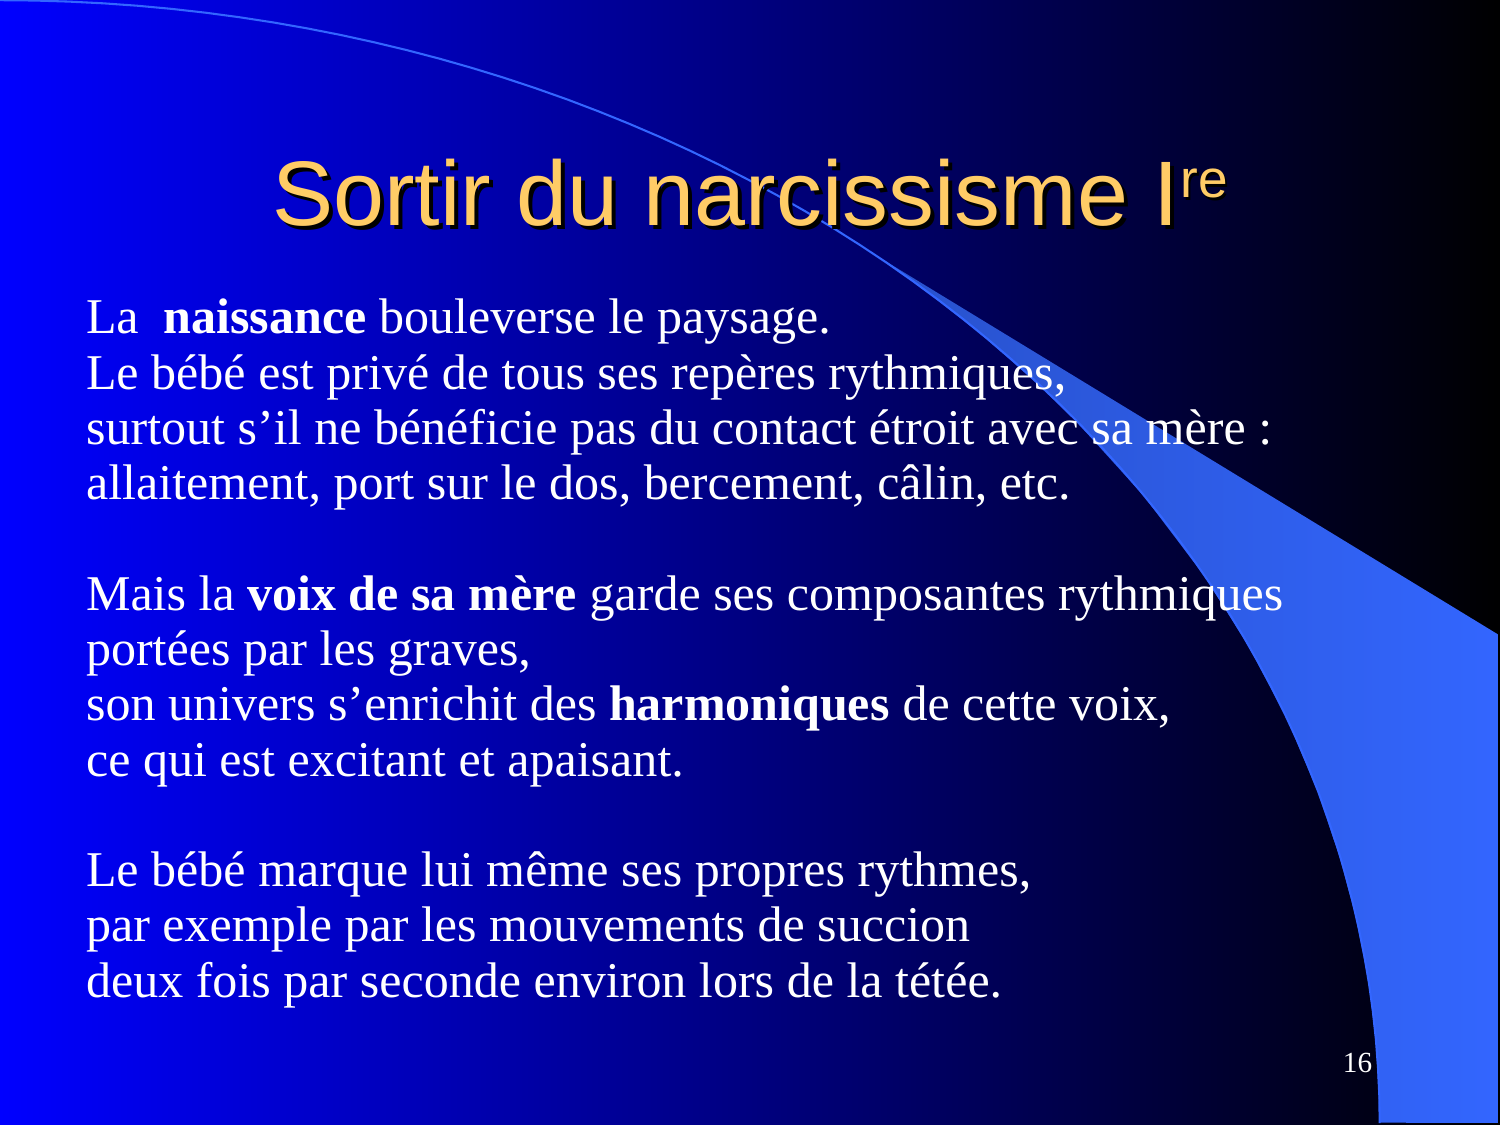

# Sortir du narcissisme Ire
La naissance bouleverse le paysage.
Le bébé est privé de tous ses repères rythmiques,
surtout s’il ne bénéficie pas du contact étroit avec sa mère :
allaitement, port sur le dos, bercement, câlin, etc.
Mais la voix de sa mère garde ses composantes rythmiques
portées par les graves,
son univers s’enrichit des harmoniques de cette voix,
ce qui est excitant et apaisant.
Le bébé marque lui même ses propres rythmes,
par exemple par les mouvements de succion
deux fois par seconde environ lors de la tétée.
16